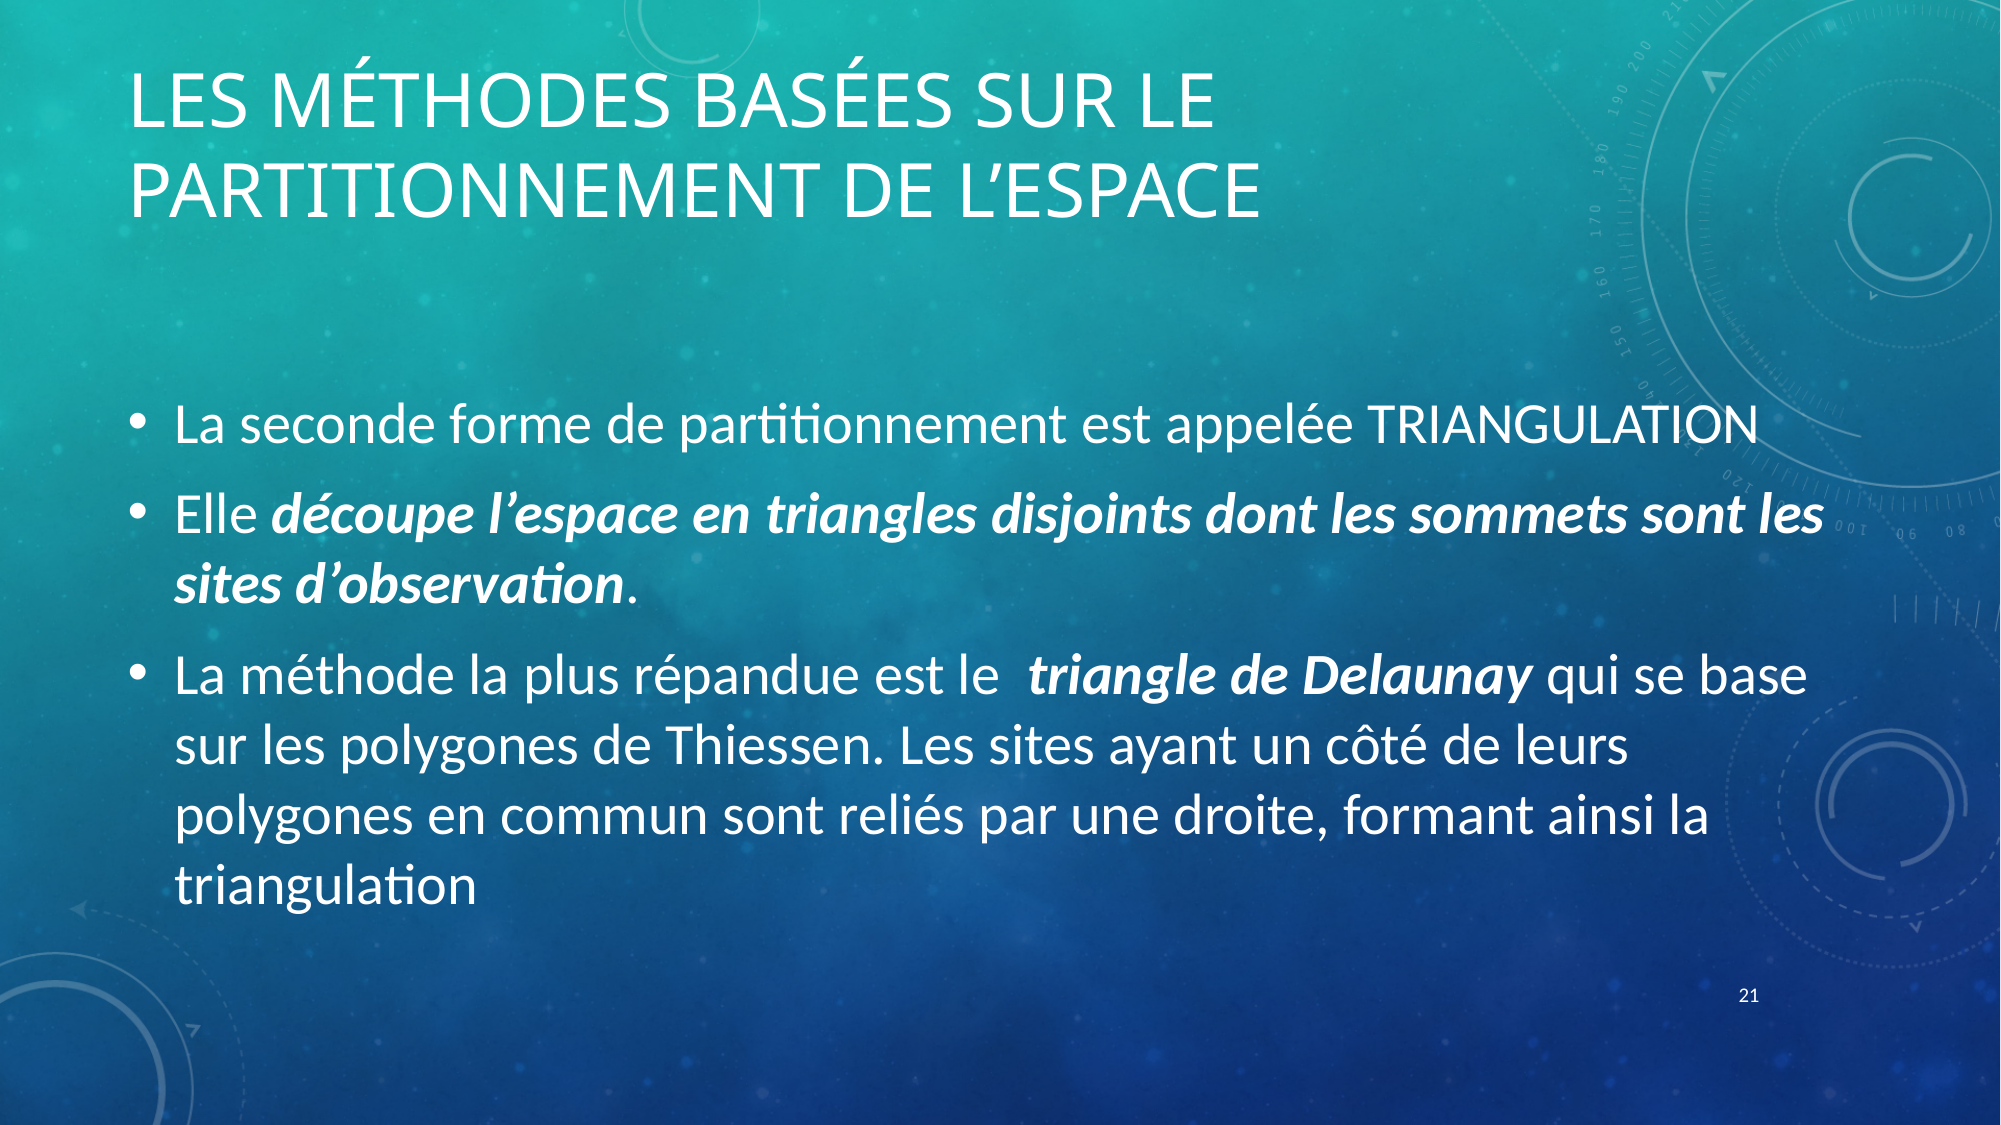

# LES MÉTHODES BASÉES SUR LE PARTITIONNEMENT DE L’ESPACE
La seconde forme de partitionnement est appelée TRIANGULATION
Elle découpe l’espace en triangles disjoints dont les sommets sont les sites d’observation.
La méthode la plus répandue est le triangle de Delaunay qui se base sur les polygones de Thiessen. Les sites ayant un côté de leurs polygones en commun sont reliés par une droite, formant ainsi la triangulation